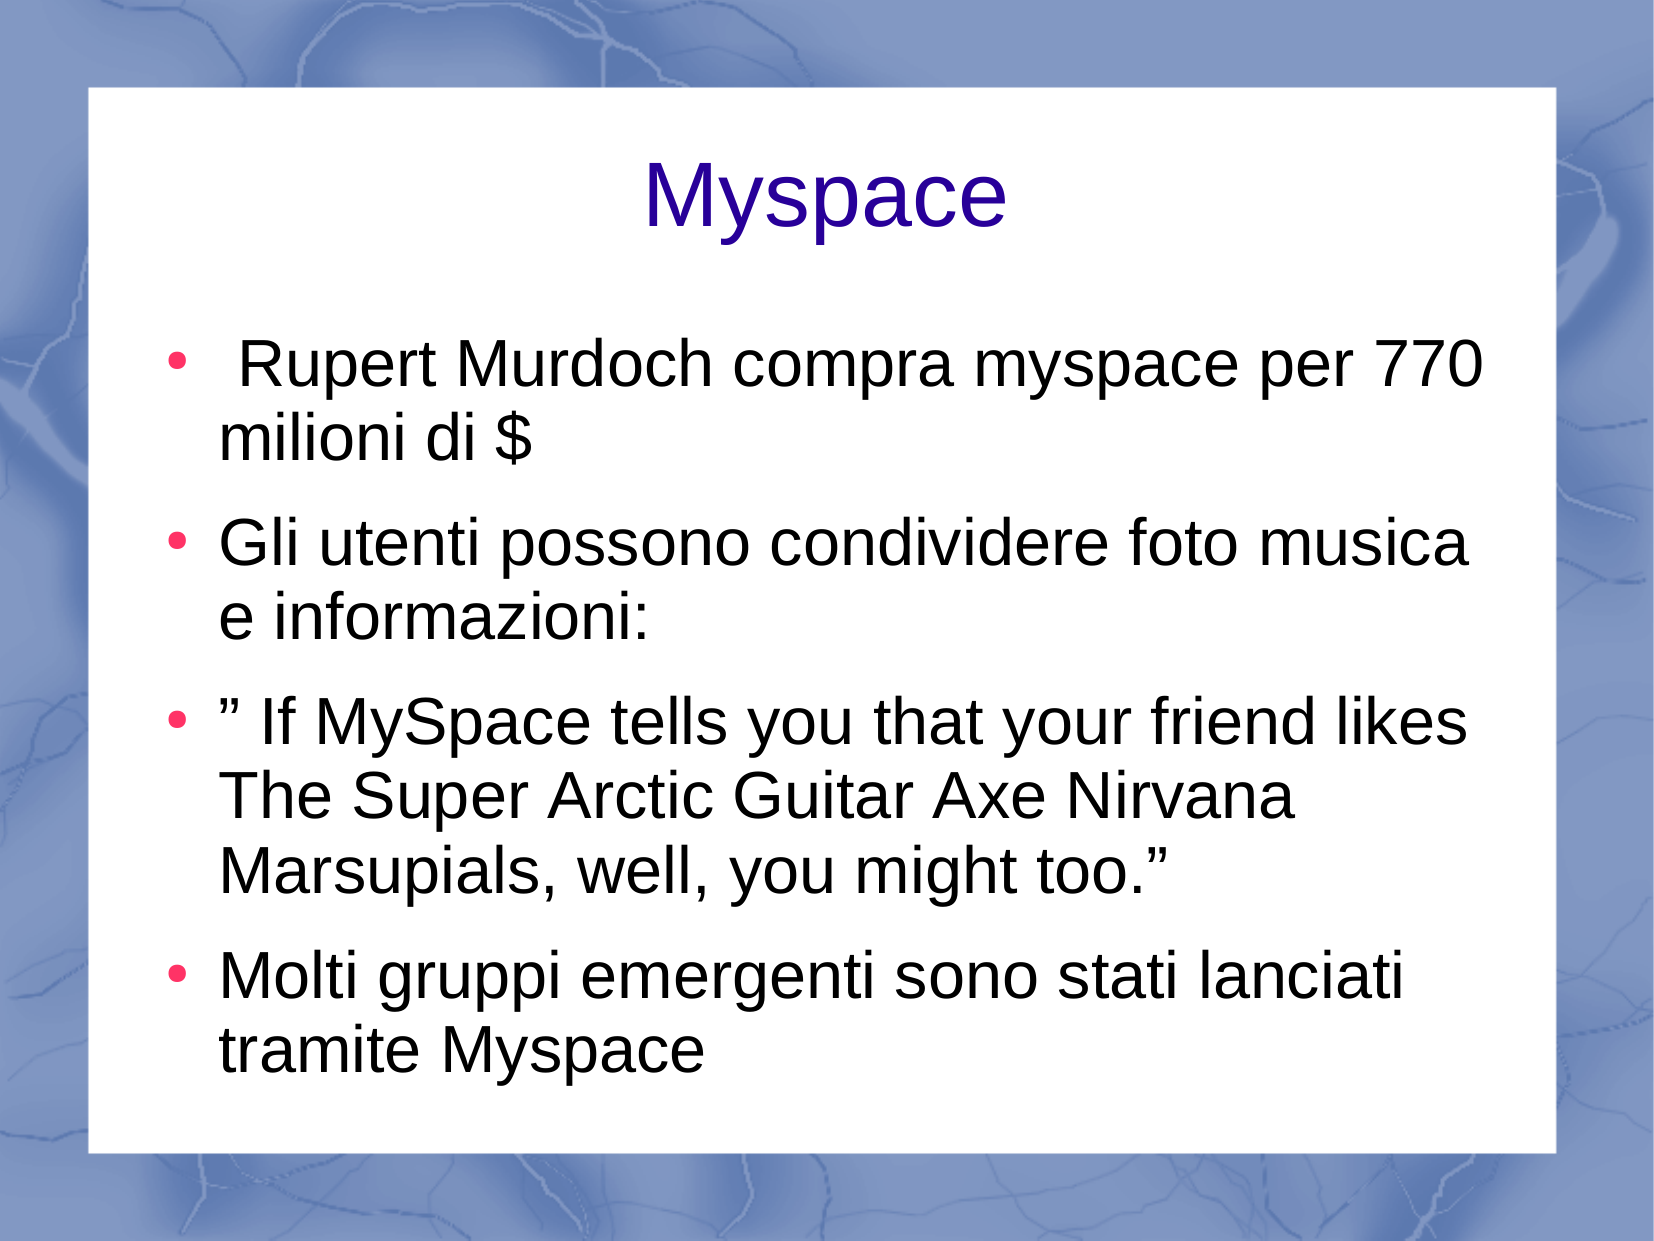

# Myspace
 Rupert Murdoch compra myspace per 770 milioni di $
Gli utenti possono condividere foto musica e informazioni:
” If MySpace tells you that your friend likes The Super Arctic Guitar Axe Nirvana Marsupials, well, you might too.”
Molti gruppi emergenti sono stati lanciati tramite Myspace